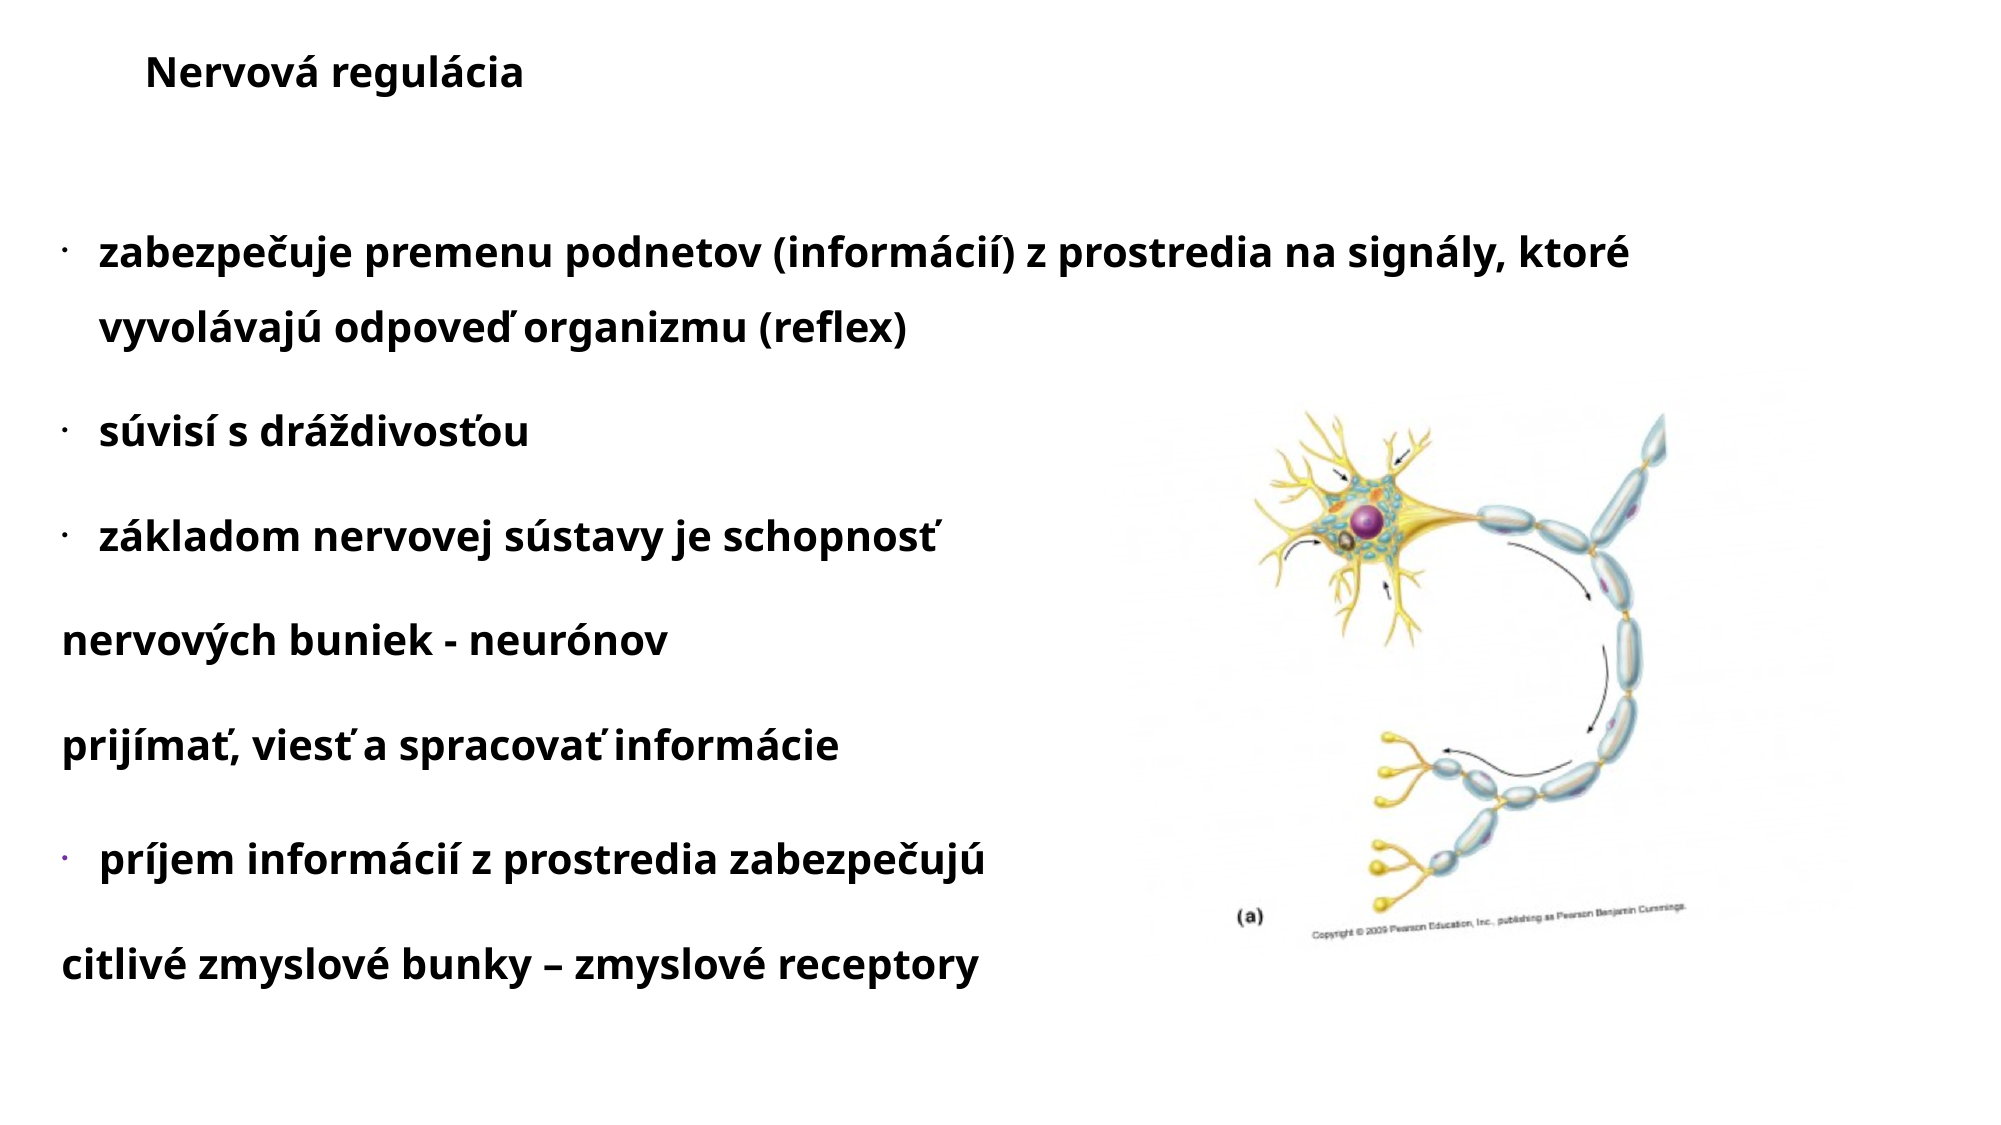

# Nervová regulácia
zabezpečuje premenu podnetov (informácií) z prostredia na signály, ktoré vyvolávajú odpoveď organizmu (reflex)
súvisí s dráždivosťou
základom nervovej sústavy je schopnosť
nervových buniek - neurónov
prijímať, viesť a spracovať informácie
príjem informácií z prostredia zabezpečujú
citlivé zmyslové bunky – zmyslové receptory